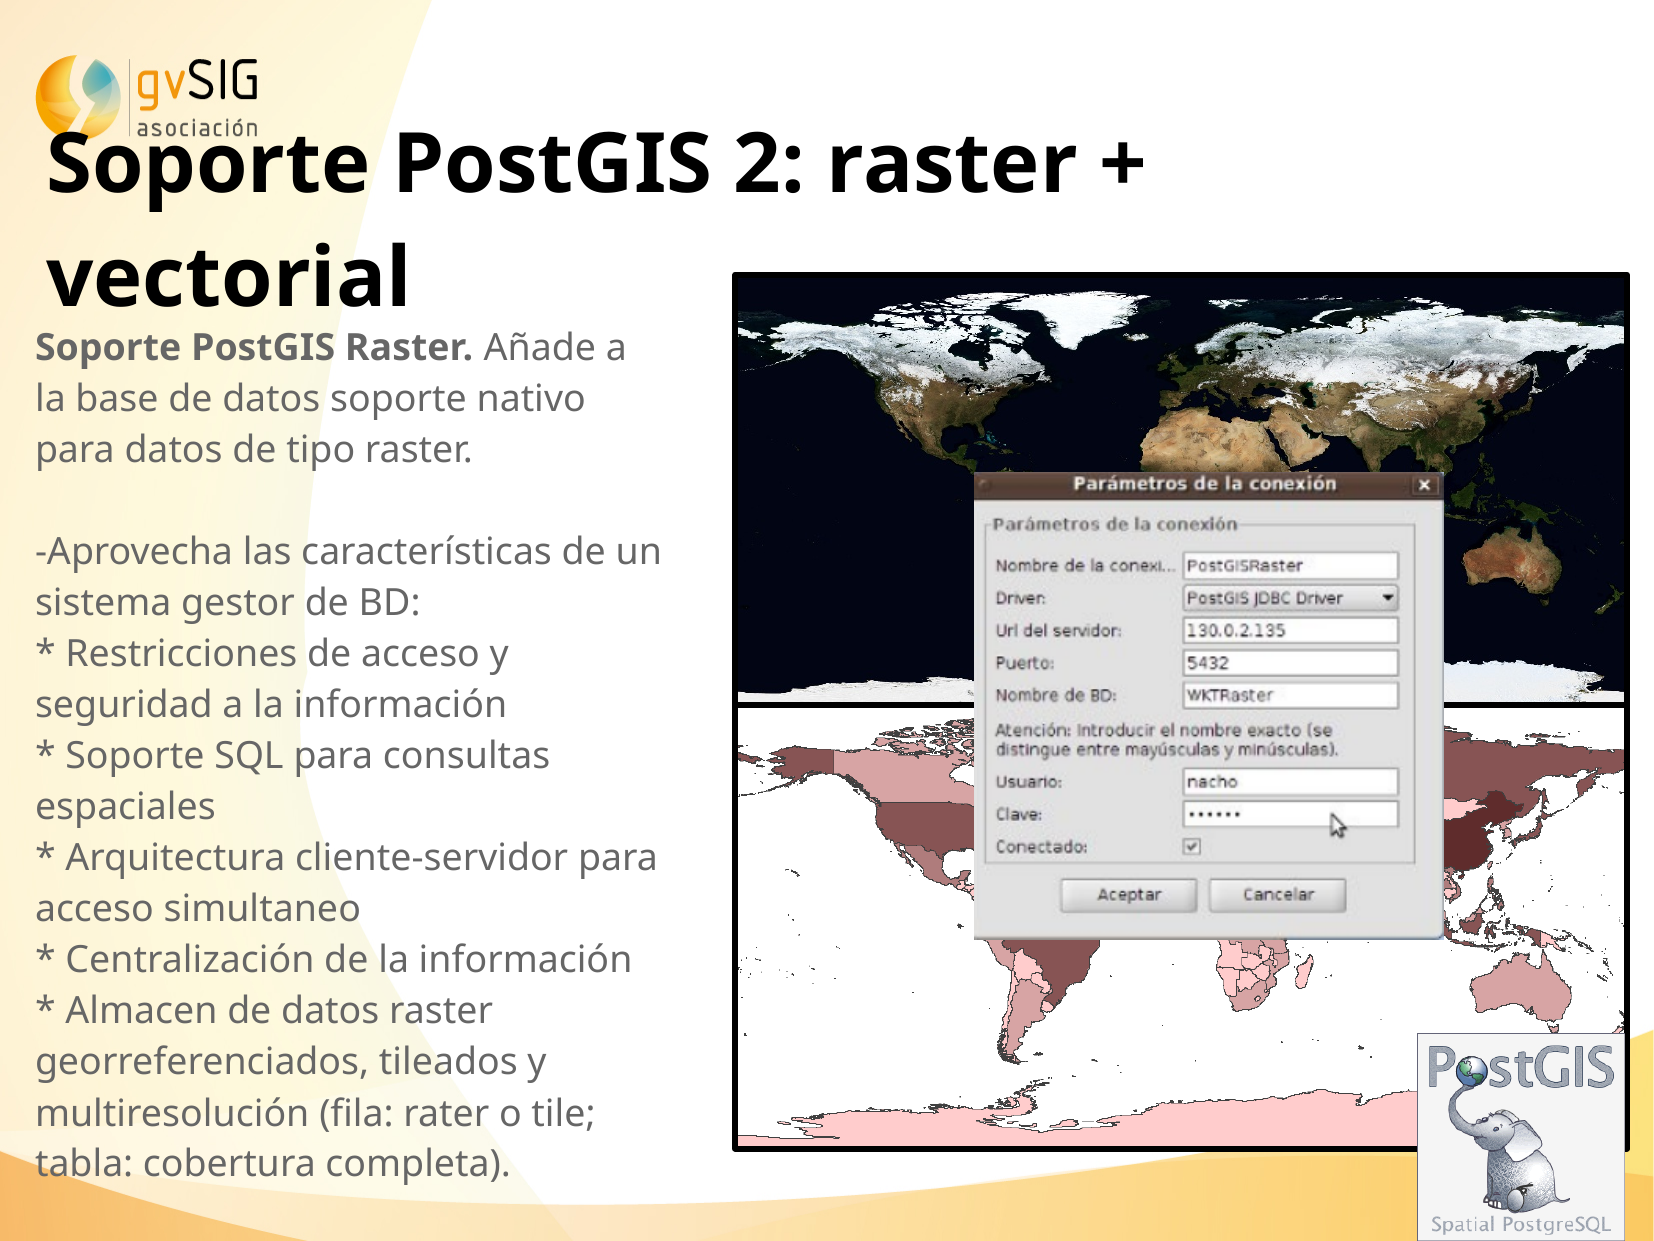

# Soporte PostGIS 2: raster + vectorial
Soporte PostGIS Raster. Añade a la base de datos soporte nativo para datos de tipo raster.
-Aprovecha las características de un sistema gestor de BD:
* Restricciones de acceso y seguridad a la información
* Soporte SQL para consultas espaciales
* Arquitectura cliente-servidor para acceso simultaneo
* Centralización de la información
* Almacen de datos raster georreferenciados, tileados y multiresolución (fila: rater o tile; tabla: cobertura completa).